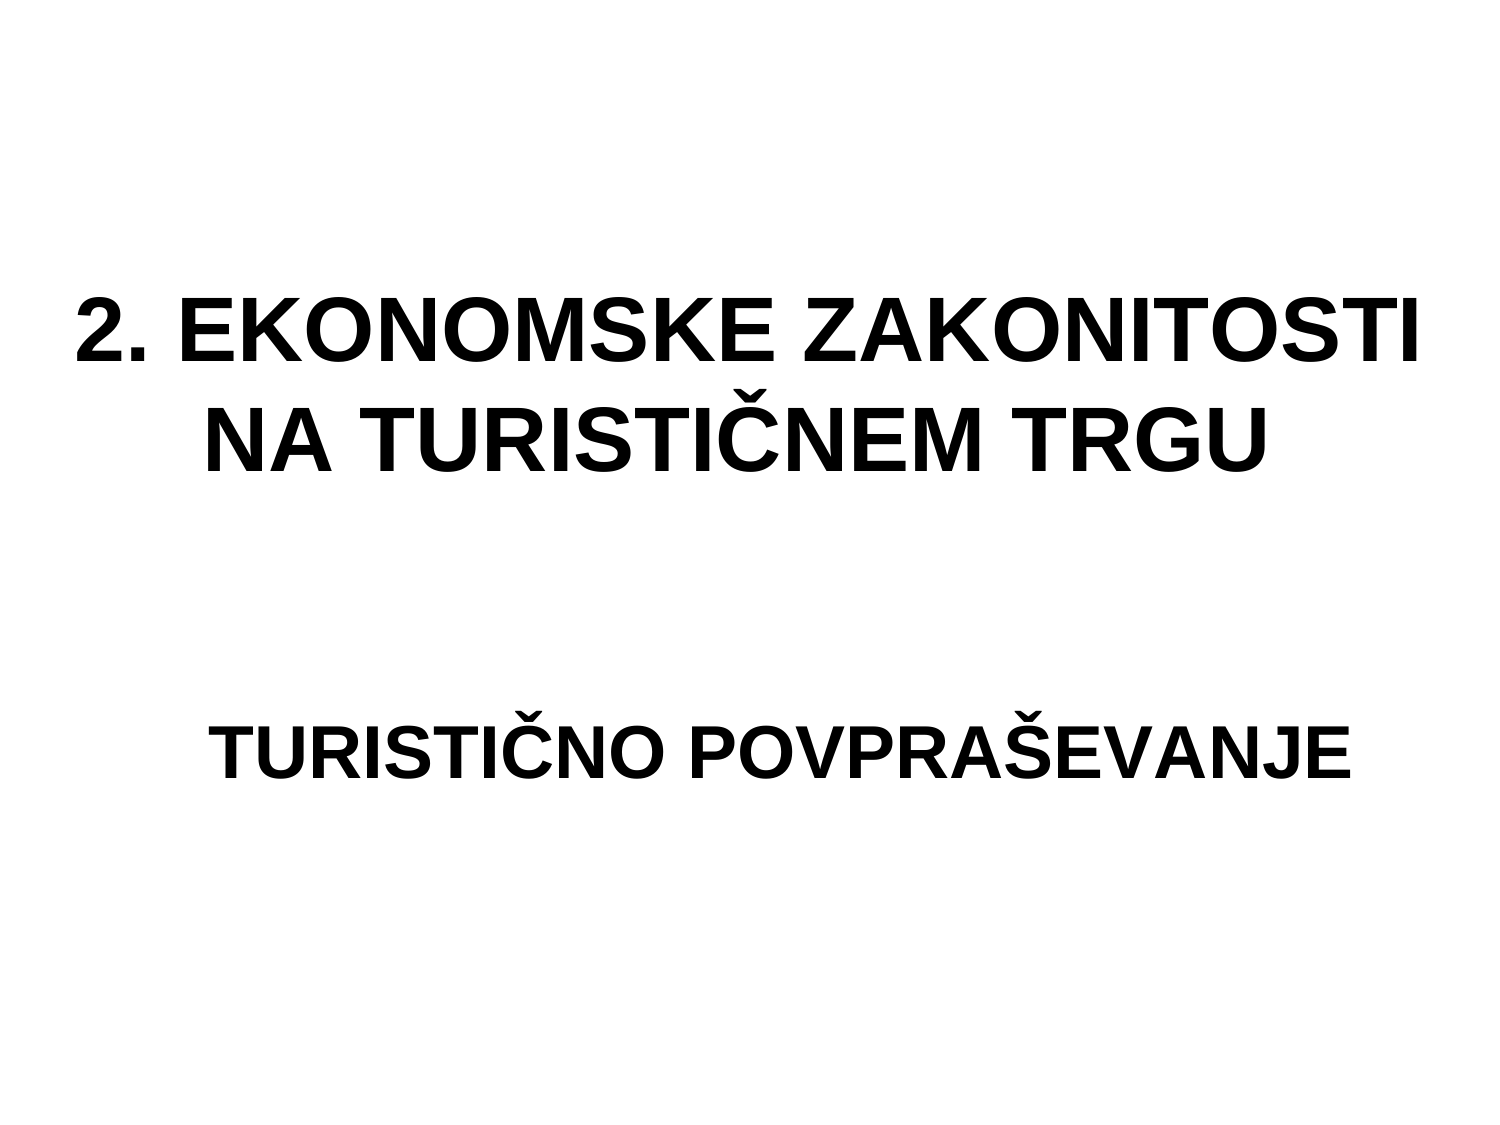

# 2. EKONOMSKE ZAKONITOSTI NA TURISTIČNEM TRGU
TURISTIČNO POVPRAŠEVANJE